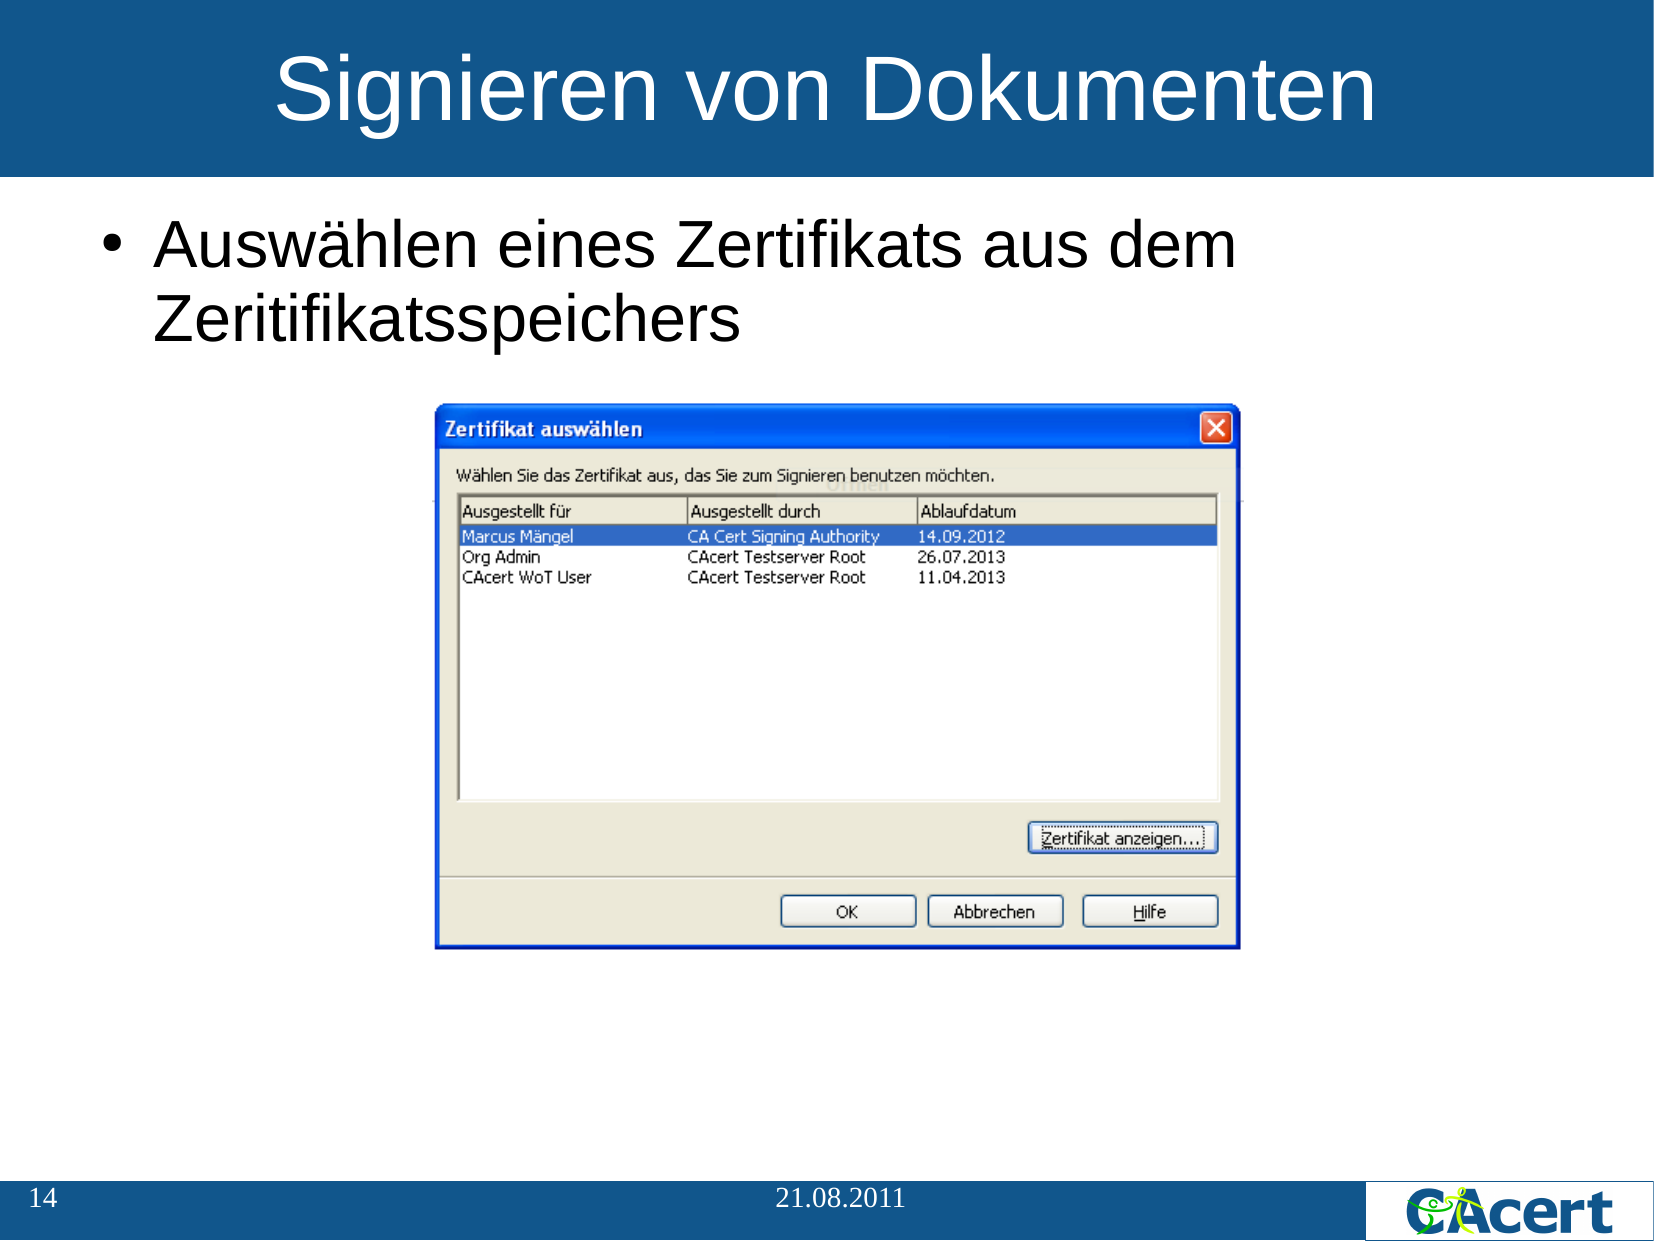

# Signieren von Dokumenten
Auswählen eines Zertifikats aus dem Zeritifikatsspeichers
14
21.08.2011